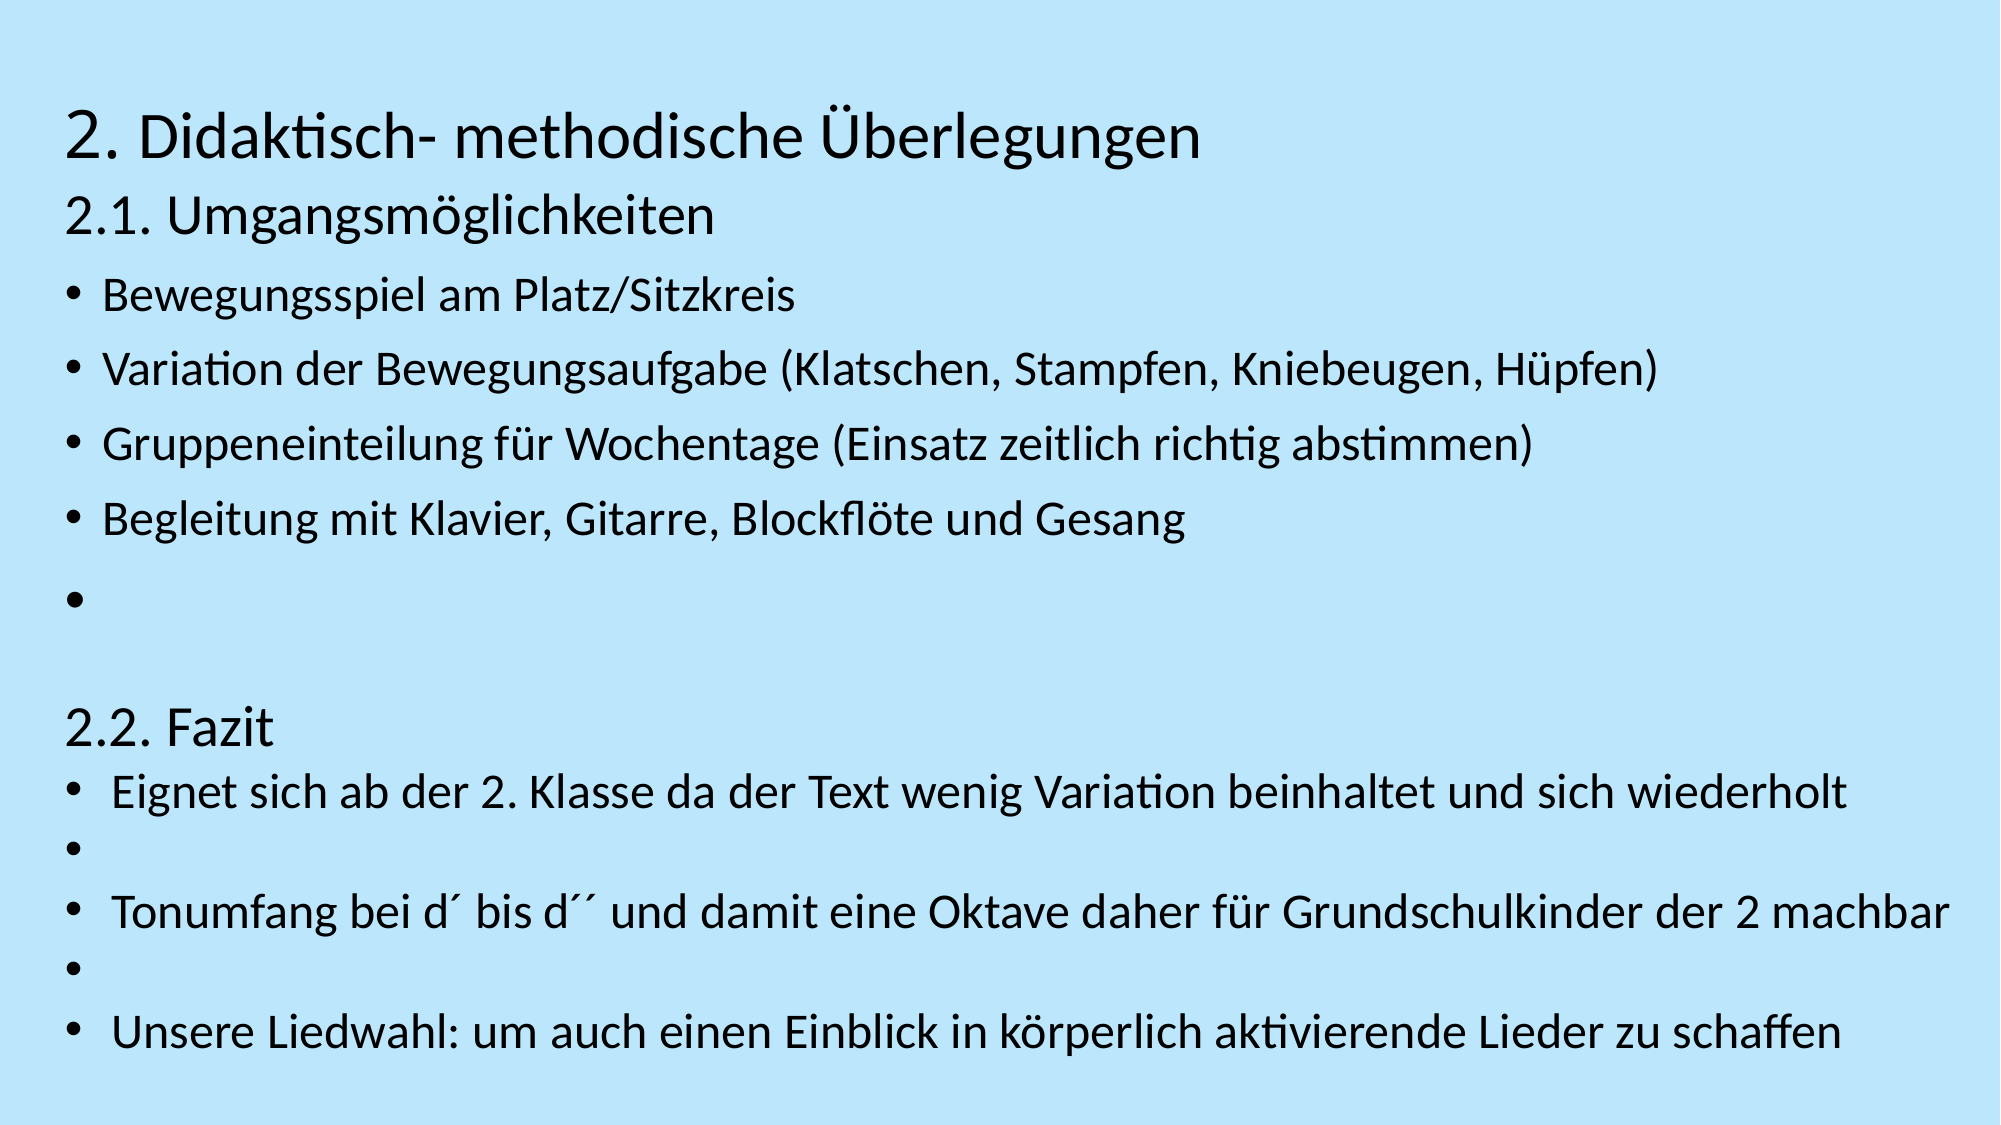

# 2. Didaktisch- methodische Überlegungen
2.1. Umgangsmöglichkeiten
Bewegungsspiel am Platz/Sitzkreis
Variation der Bewegungsaufgabe (Klatschen, Stampfen, Kniebeugen, Hüpfen)
Gruppeneinteilung für Wochentage (Einsatz zeitlich richtig abstimmen)
Begleitung mit Klavier, Gitarre, Blockflöte und Gesang
2.2. Fazit
Eignet sich ab der 2. Klasse da der Text wenig Variation beinhaltet und sich wiederholt
Tonumfang bei d´ bis d´´ und damit eine Oktave daher für Grundschulkinder der 2 machbar
Unsere Liedwahl: um auch einen Einblick in körperlich aktivierende Lieder zu schaffen